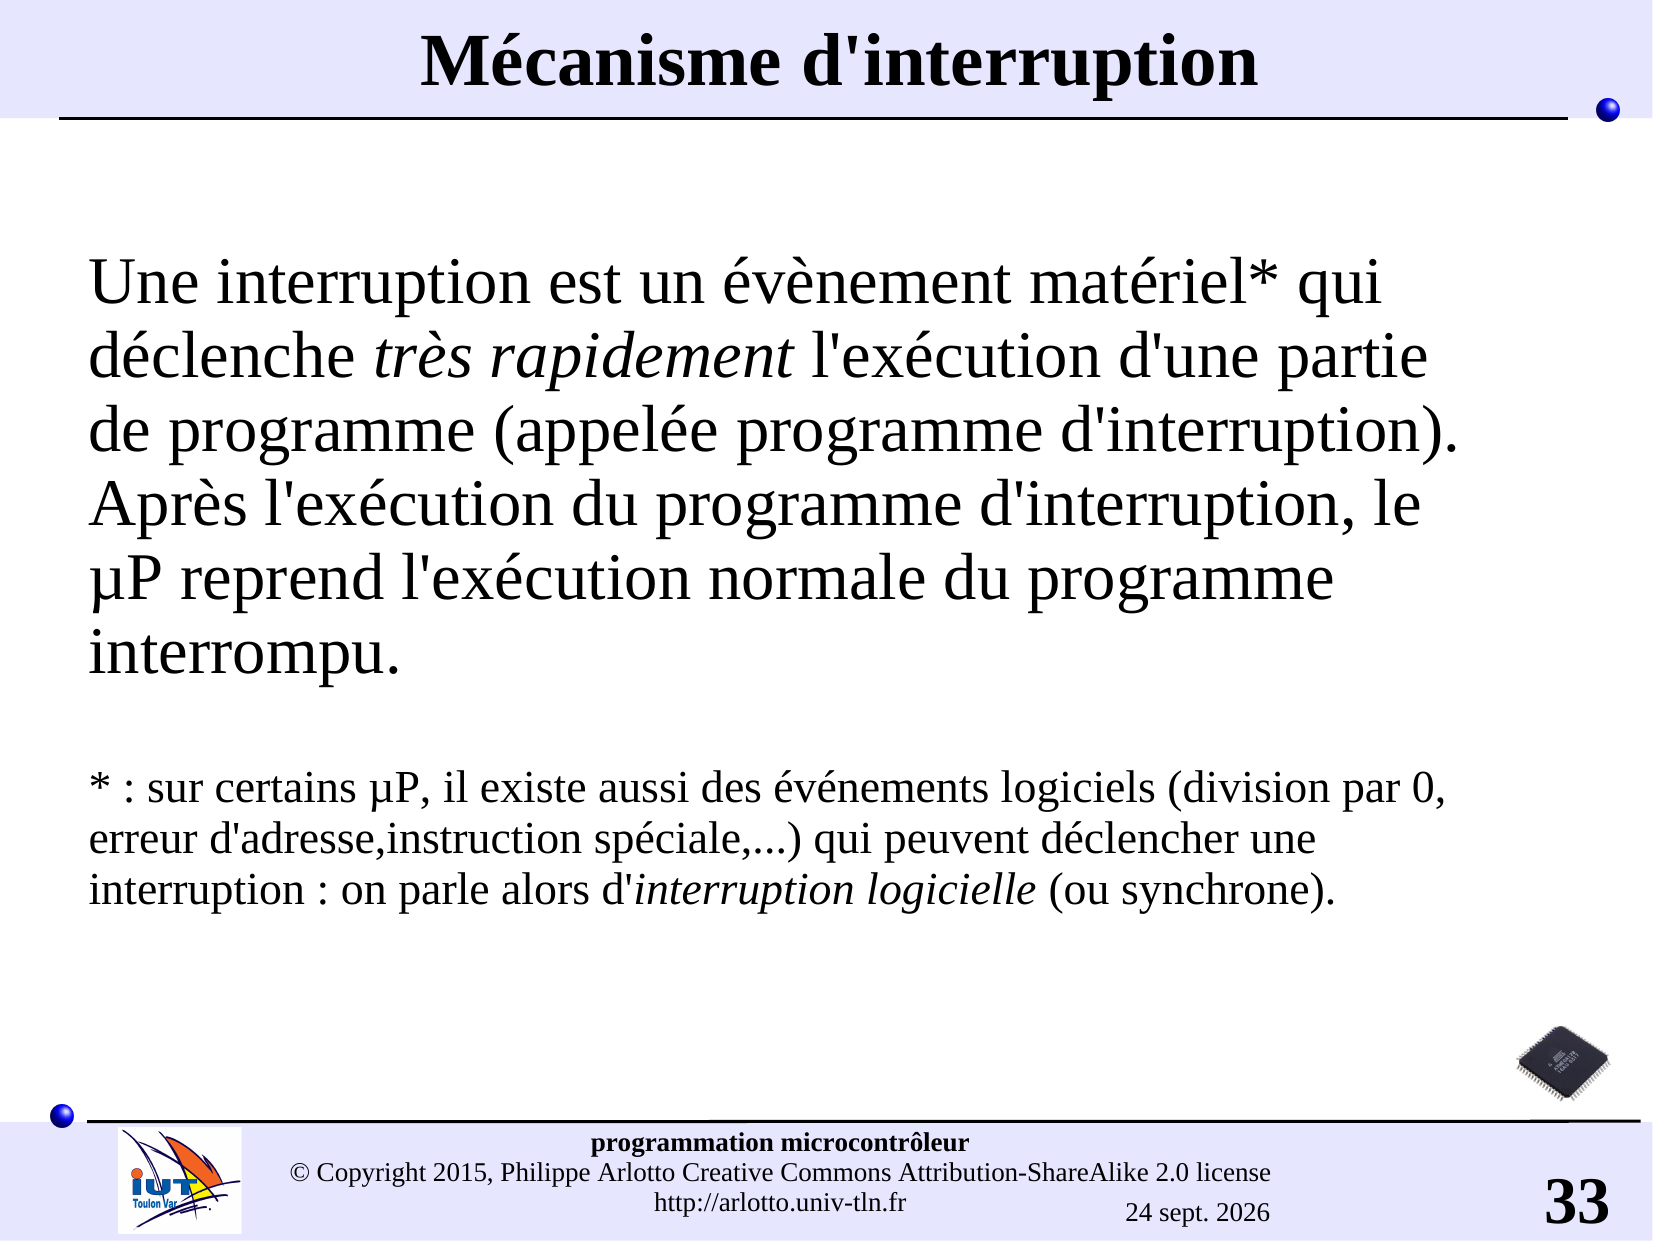

# Mécanisme d'interruption
Une interruption est un évènement matériel* qui déclenche très rapidement l'exécution d'une partie de programme (appelée programme d'interruption). Après l'exécution du programme d'interruption, le µP reprend l'exécution normale du programme interrompu.
* : sur certains µP, il existe aussi des événements logiciels (division par 0, erreur d'adresse,instruction spéciale,...) qui peuvent déclencher une interruption : on parle alors d'interruption logicielle (ou synchrone).